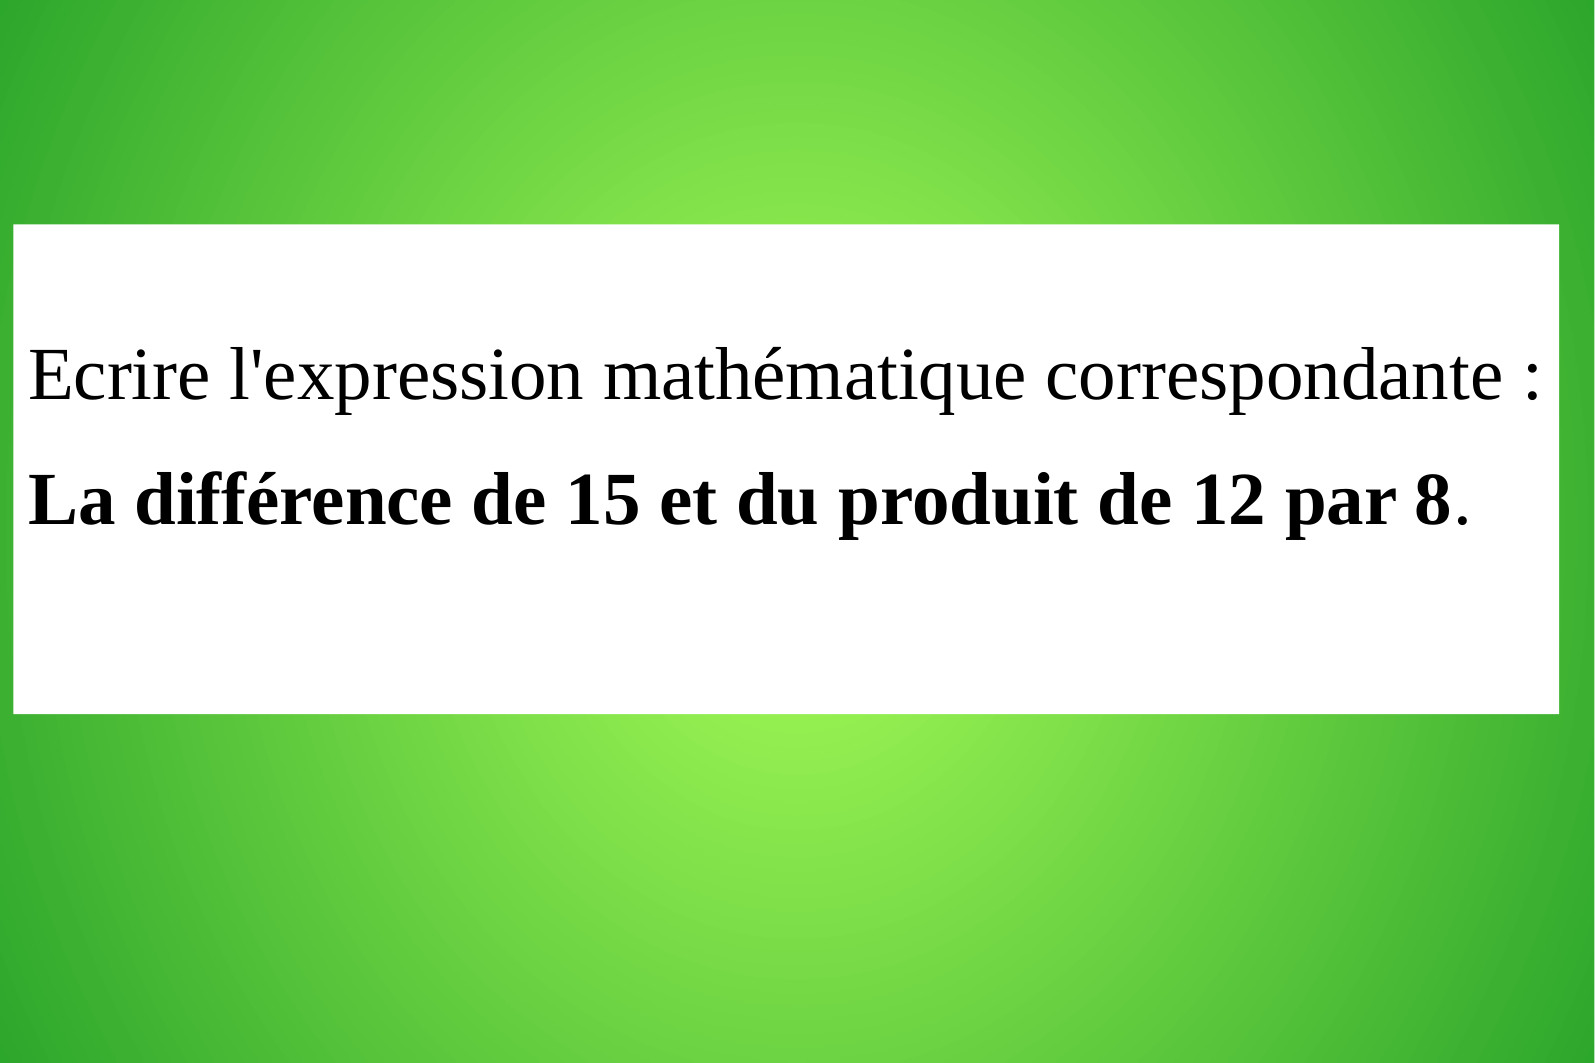

Ecrire l'expression mathématique correspondante :
La différence de 15 et du produit de 12 par 8.